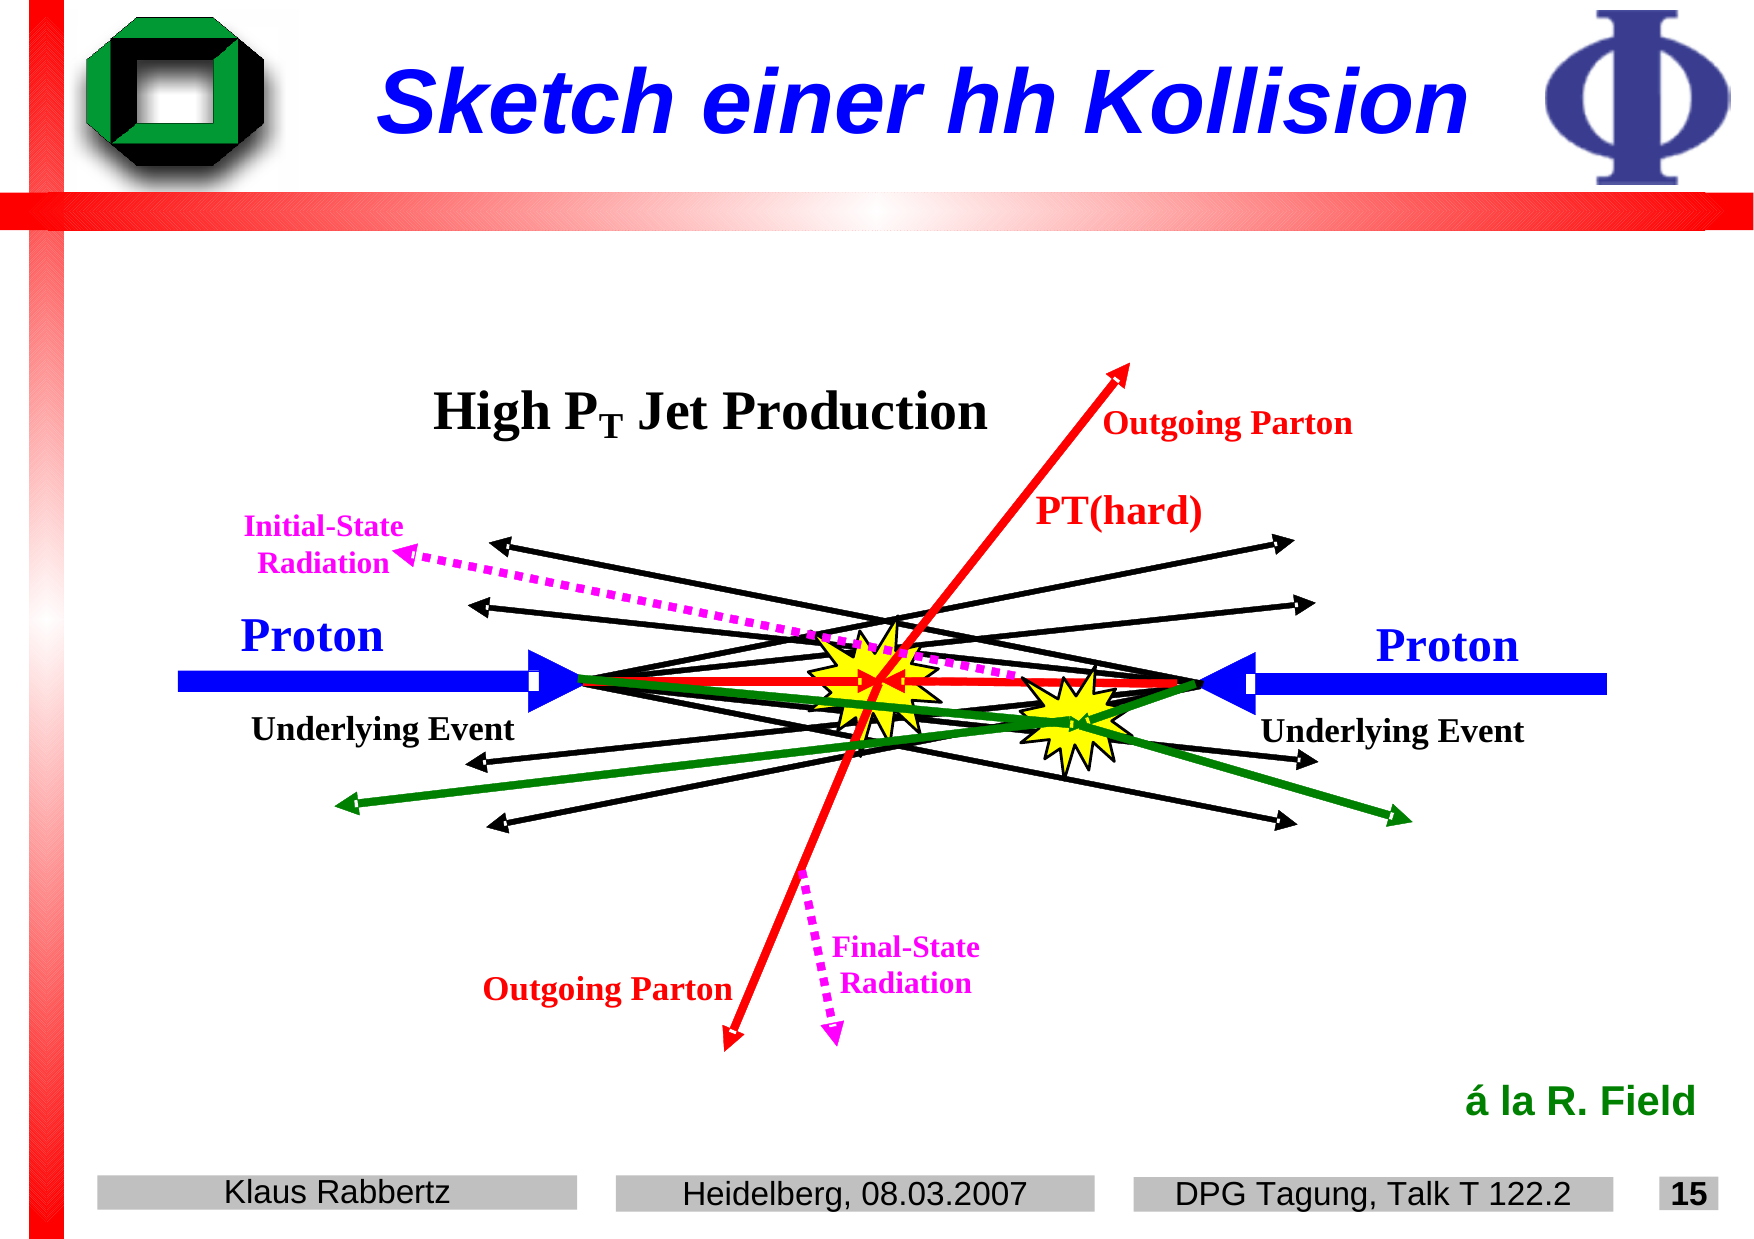

# Sketch einer hh Kollision
á la R. Field